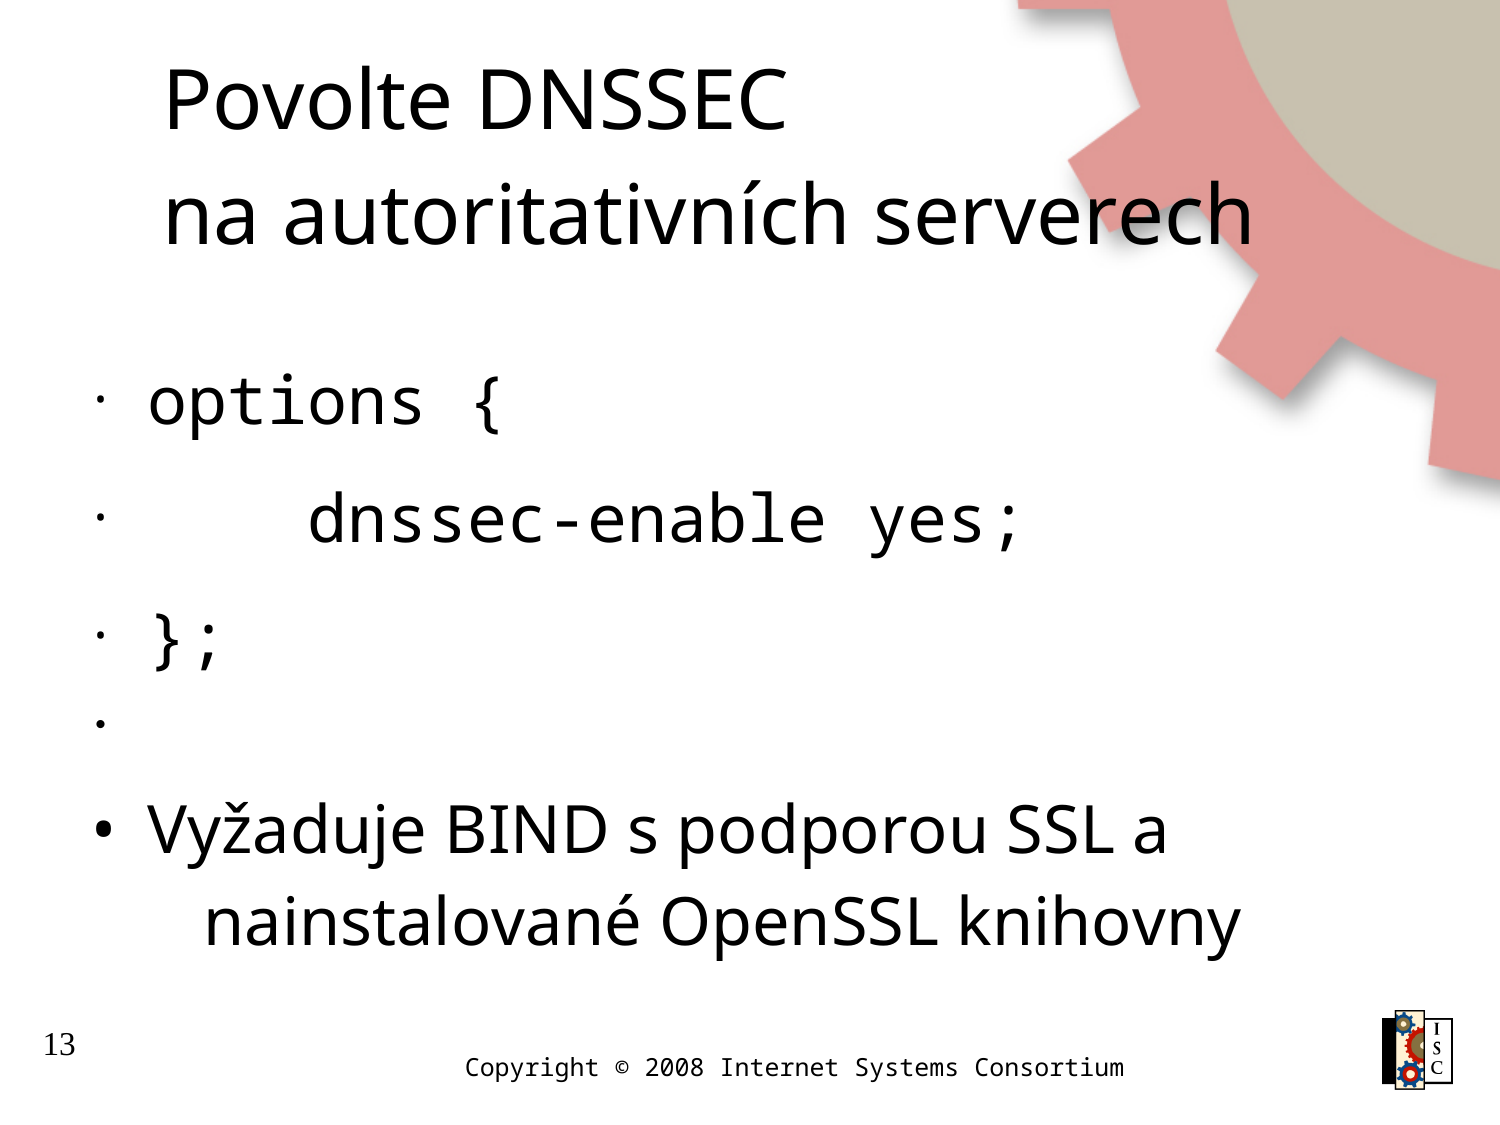

# Povolte DNSSEC na autoritativních serverech
options {
 dnssec-enable yes;
};
Vyžaduje BIND s podporou SSL a nainstalované OpenSSL knihovny